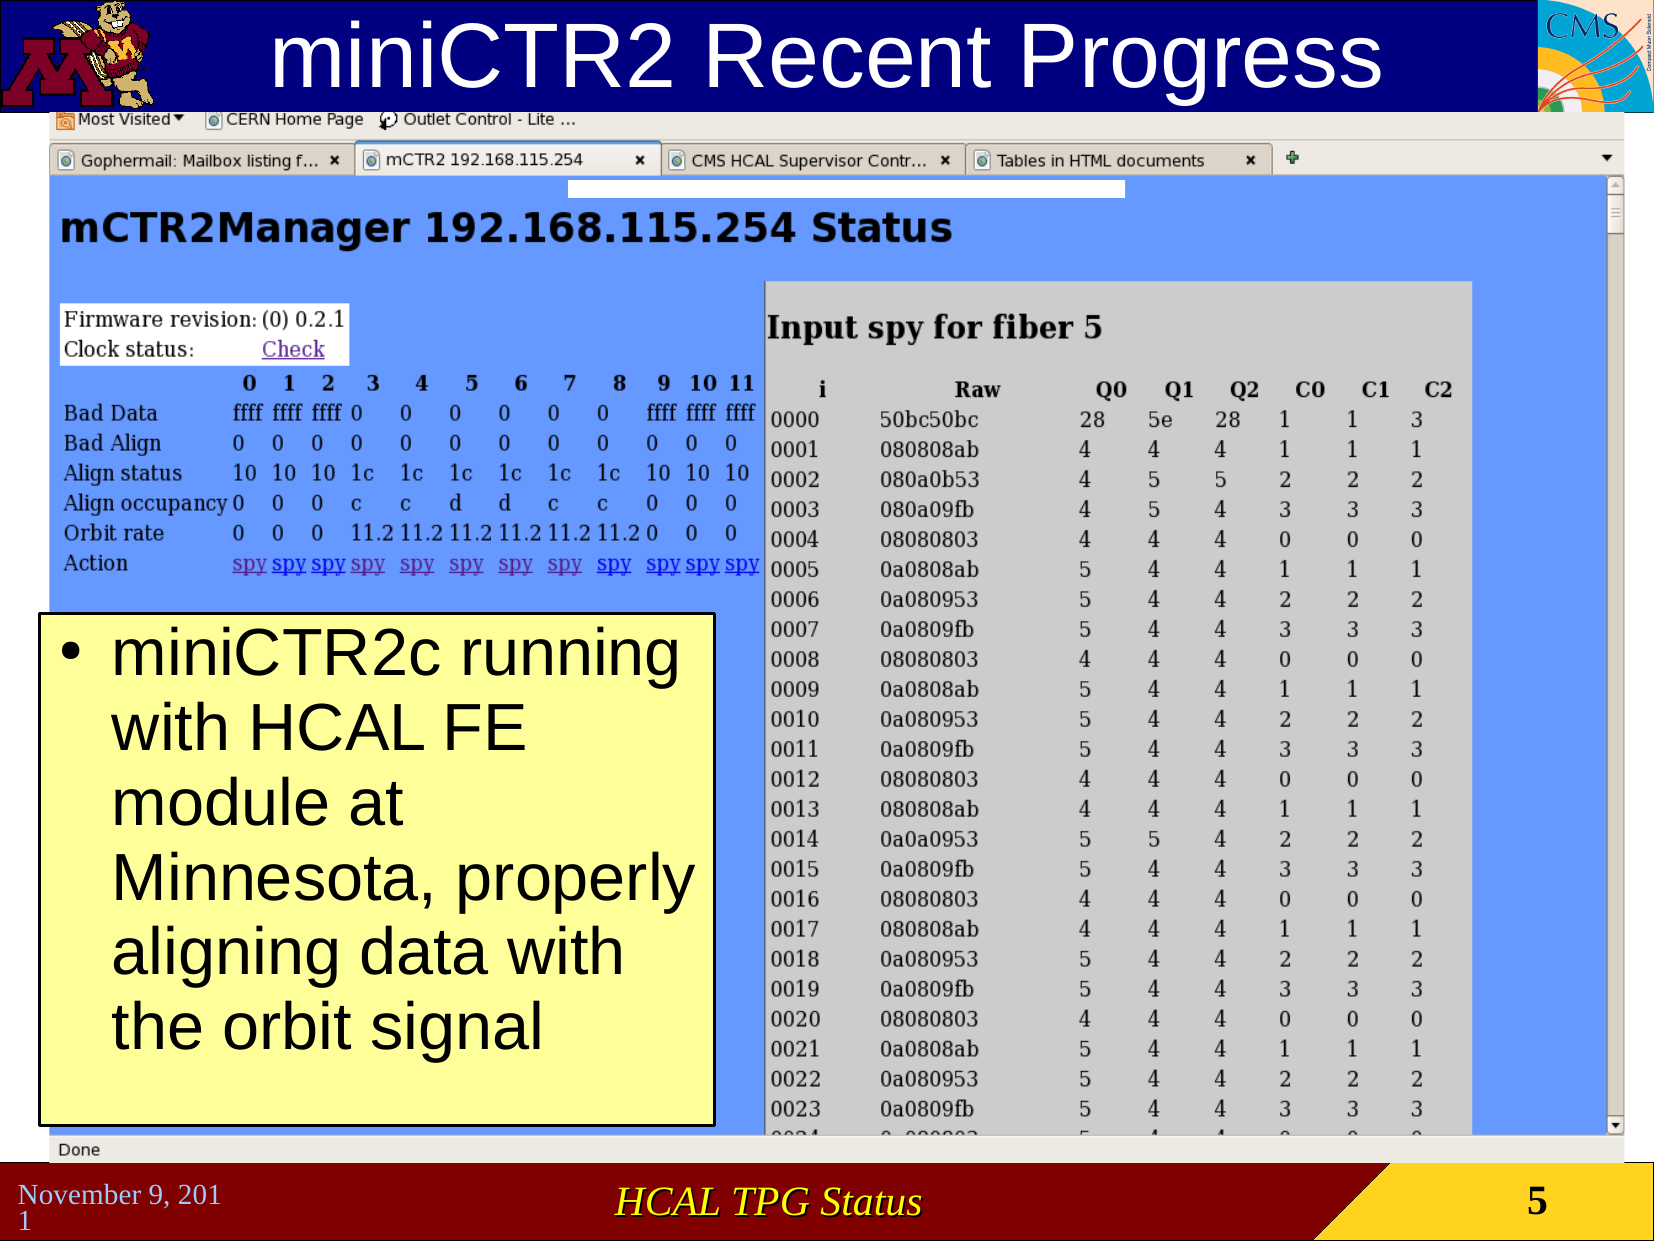

# miniCTR2 Recent Progress
miniCTR2c running with HCAL FE module at Minnesota, properly aligning data with the orbit signal
HCAL TPG Status
5
November 9, 2011